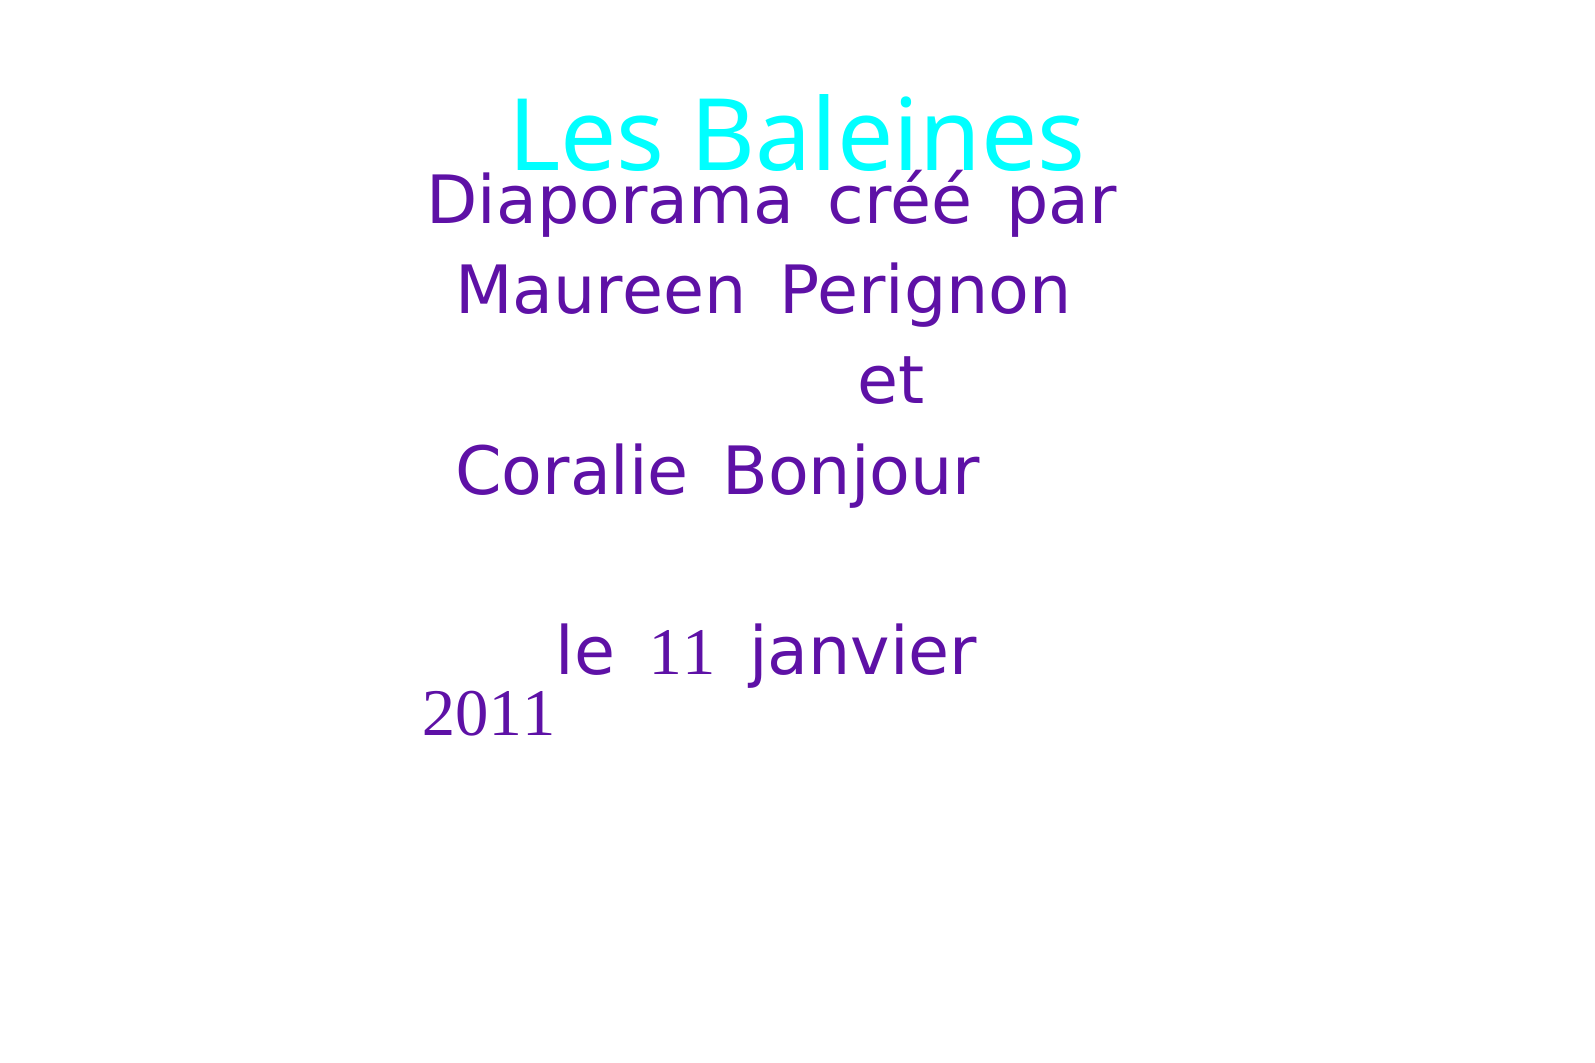

# Les Baleines
Diaporama créé par
 Maureen Perignon
 et
 Coralie Bonjour
 le 11 janvier 2011